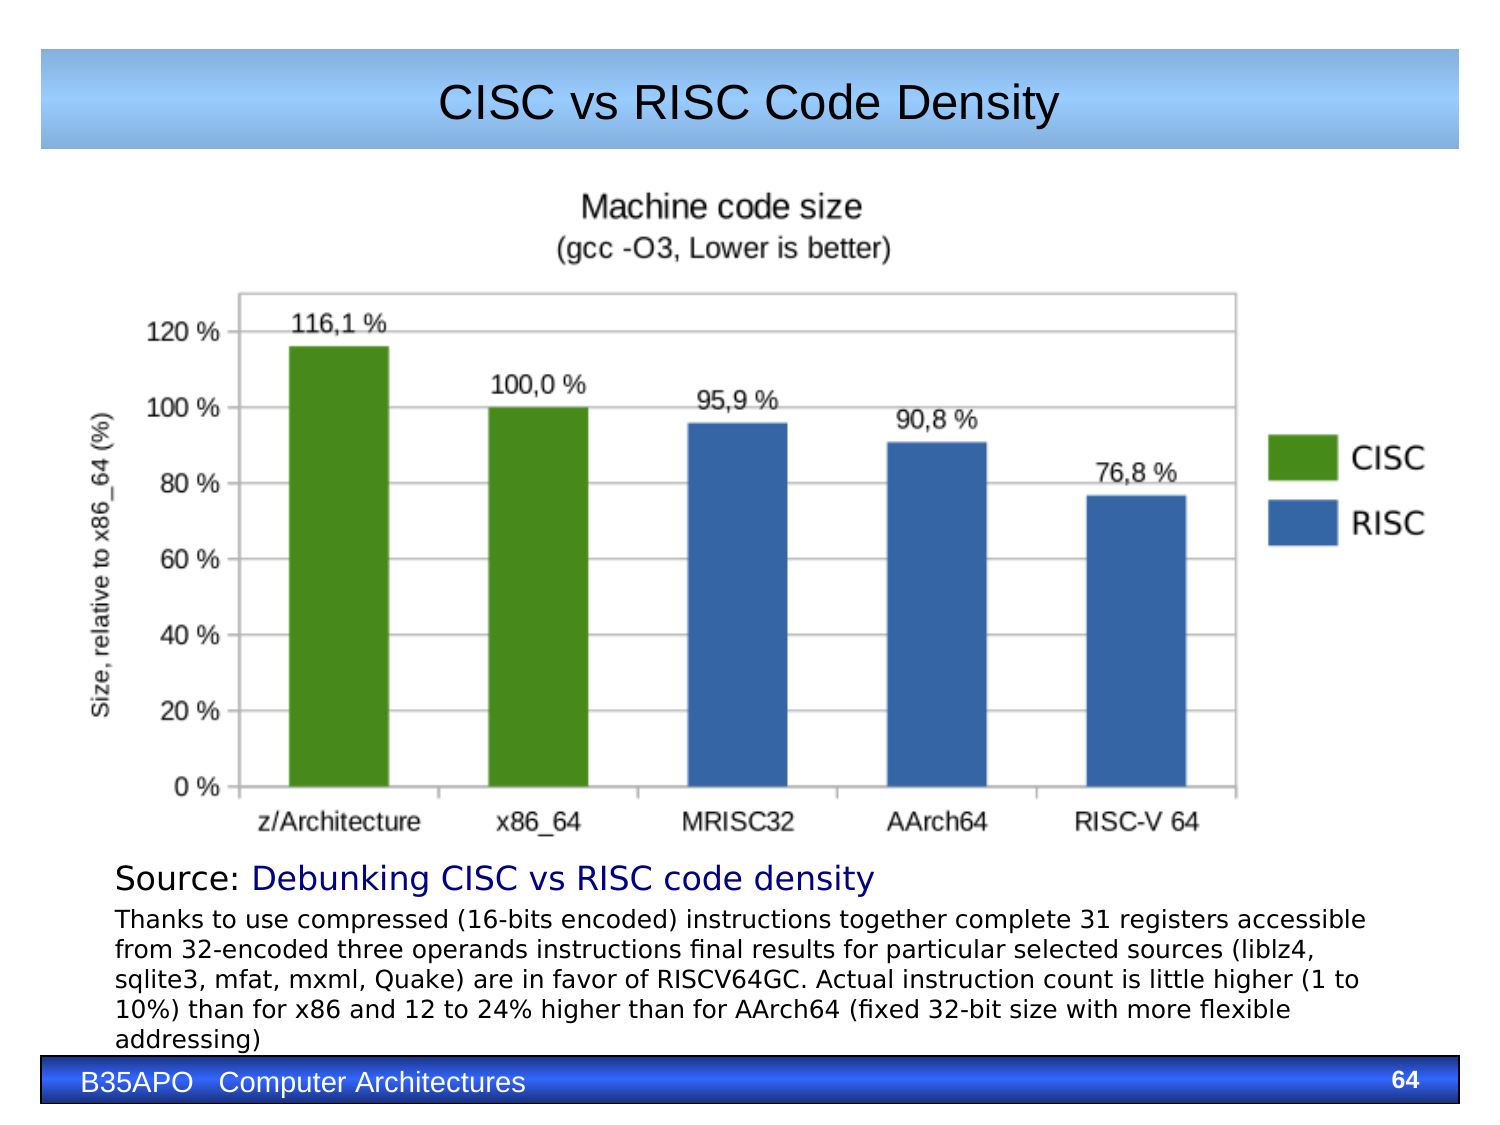

# CISC vs RISC Code Density
Source: Debunking CISC vs RISC code density
Thanks to use compressed (16-bits encoded) instructions together complete 31 registers accessible from 32-encoded three operands instructions final results for particular selected sources (liblz4, sqlite3, mfat, mxml, Quake) are in favor of RISCV64GC. Actual instruction count is little higher (1 to 10%) than for x86 and 12 to 24% higher than for AArch64 (fixed 32-bit size with more flexible addressing)